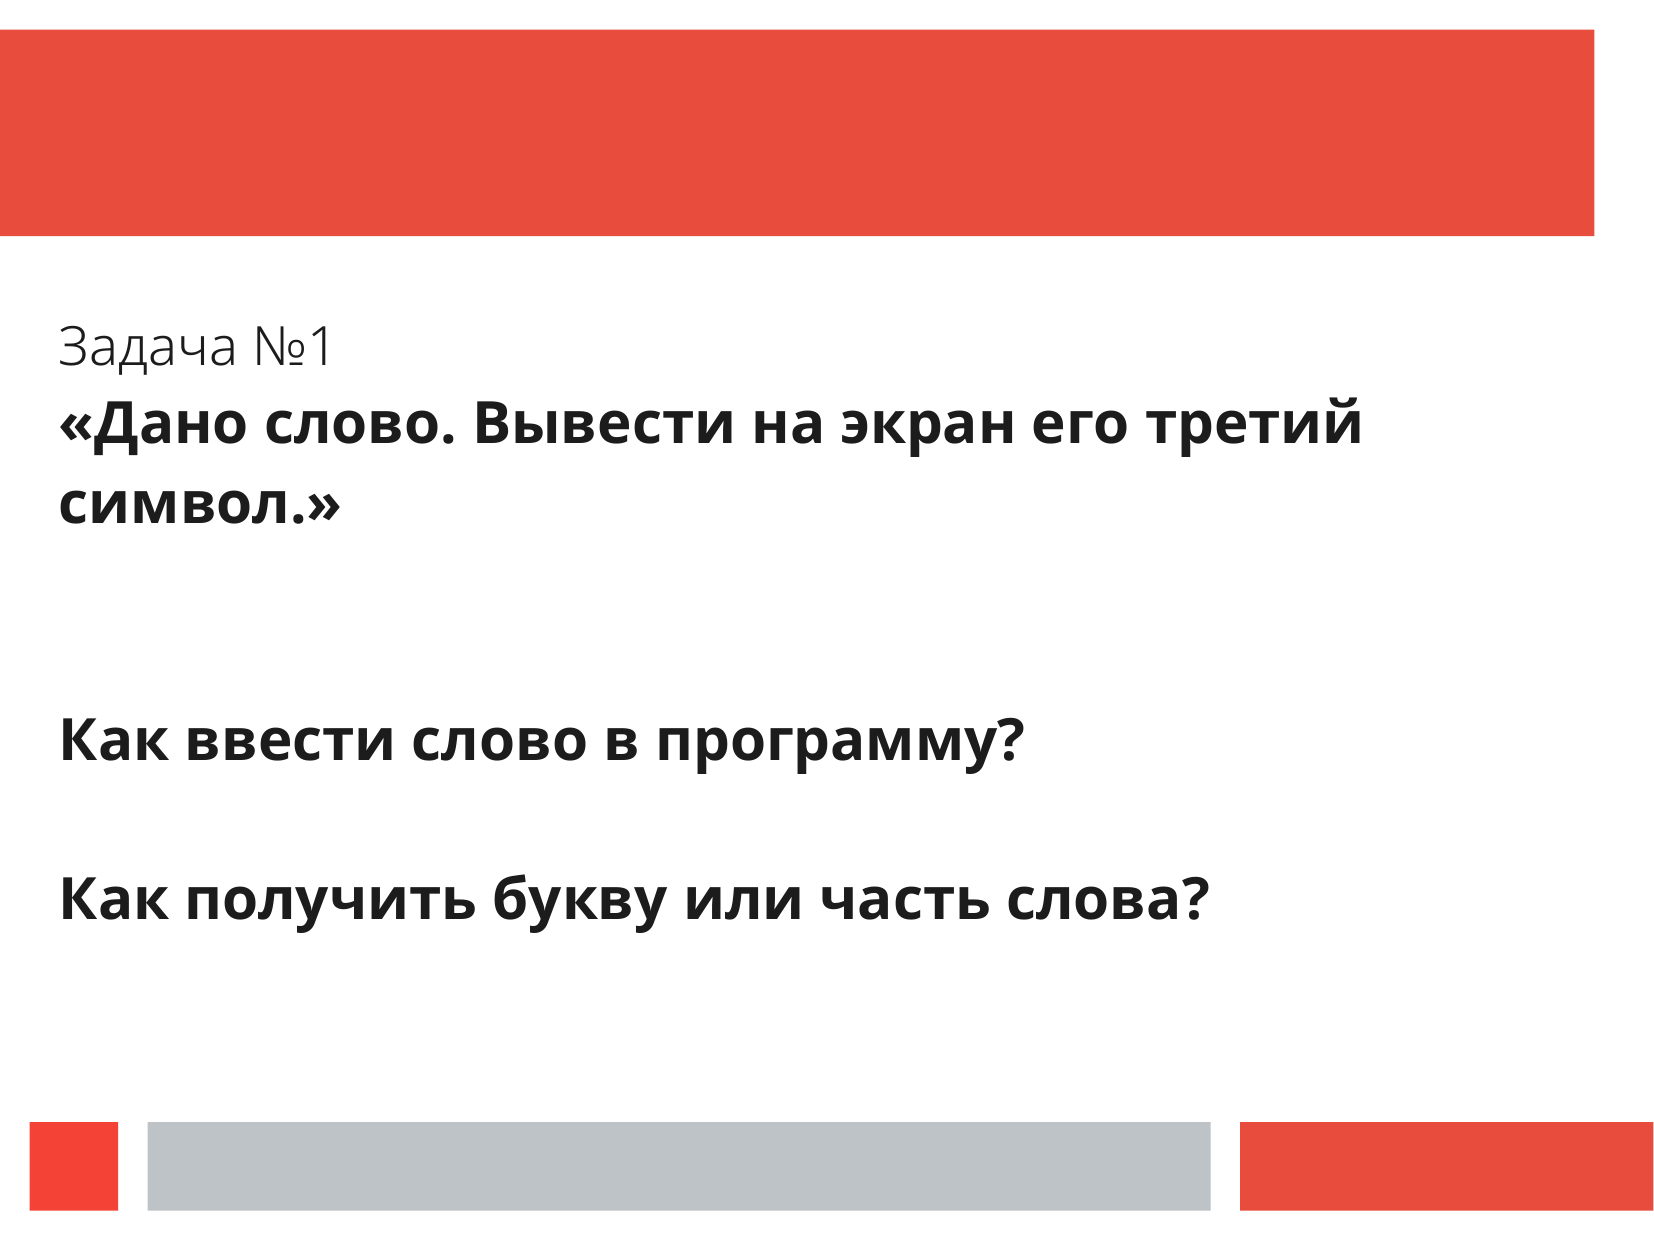

# Задача №1
«Дано слово. Вывести на экран его третий символ.»
Как ввести слово в программу?
Как получить букву или часть слова?